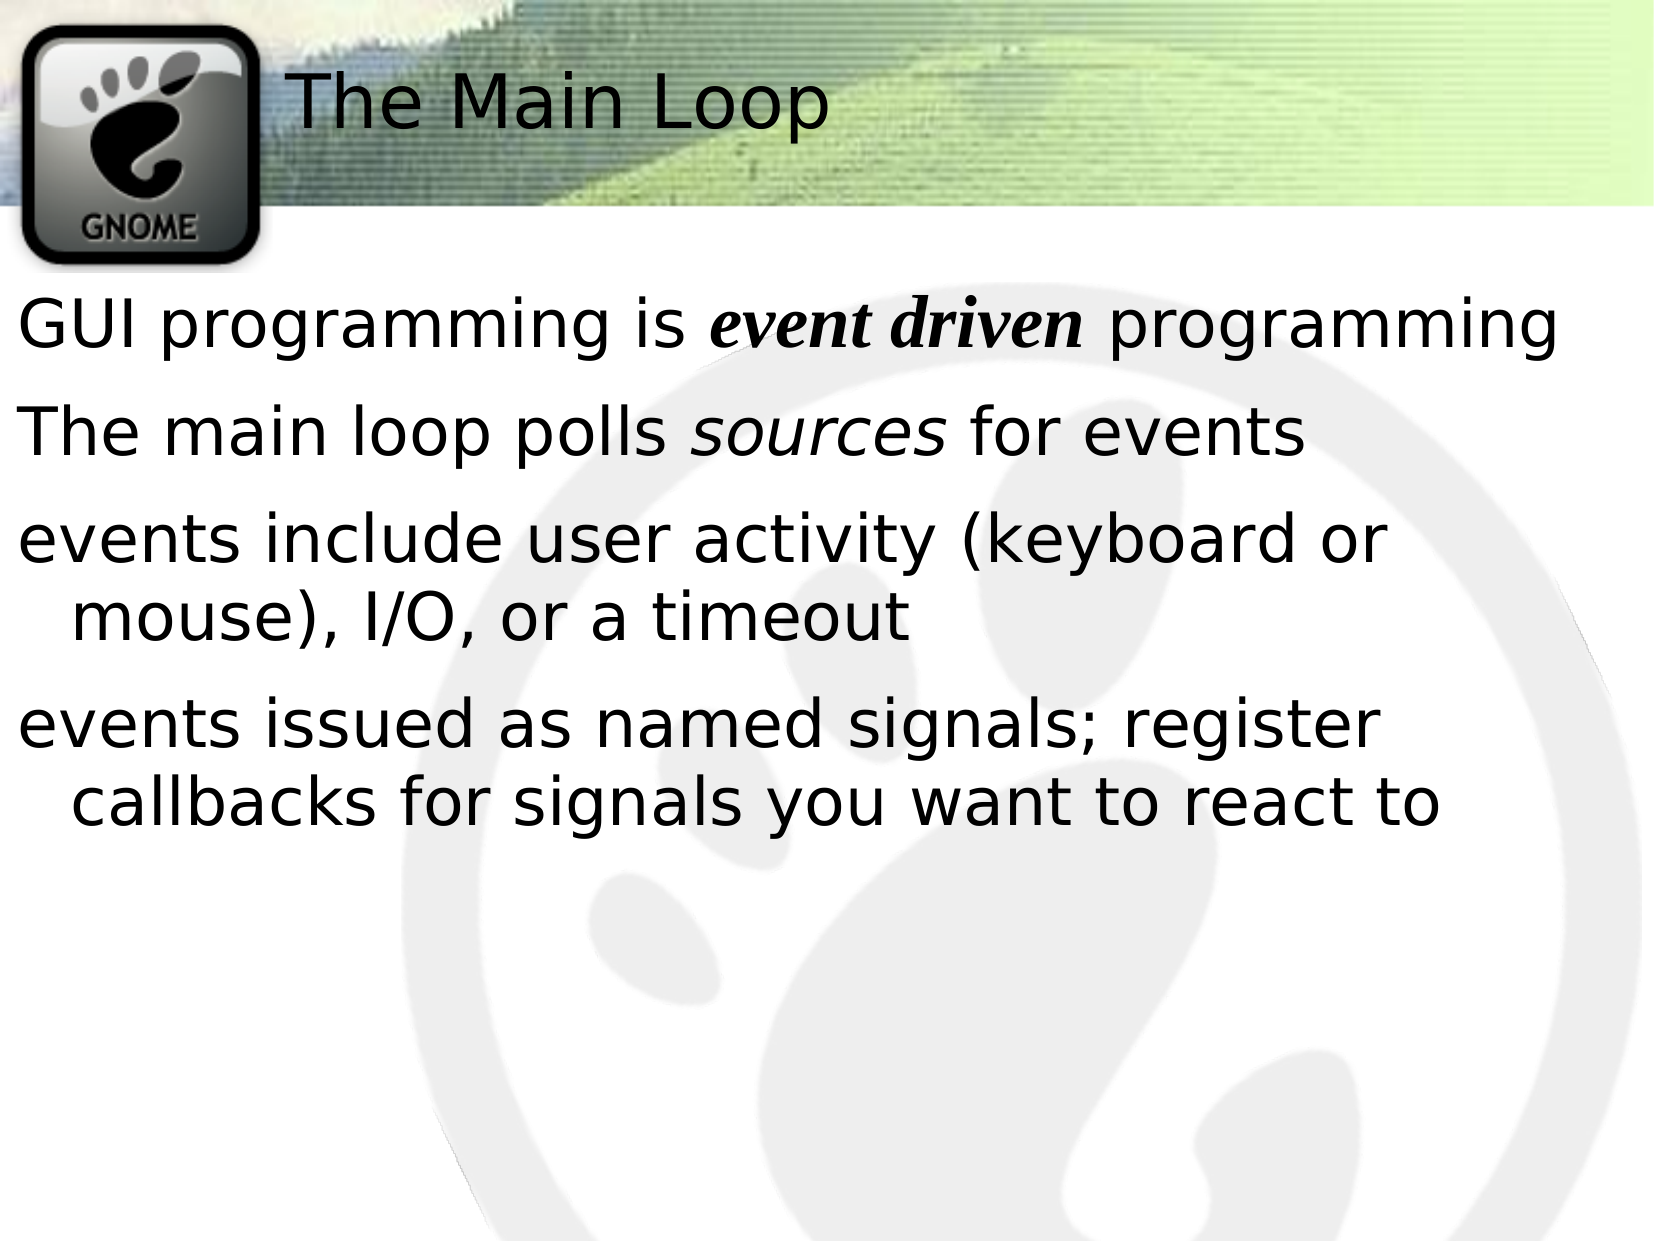

# The Main Loop
GUI programming is event driven programming
The main loop polls sources for events
events include user activity (keyboard or mouse), I/O, or a timeout
events issued as named signals; register callbacks for signals you want to react to